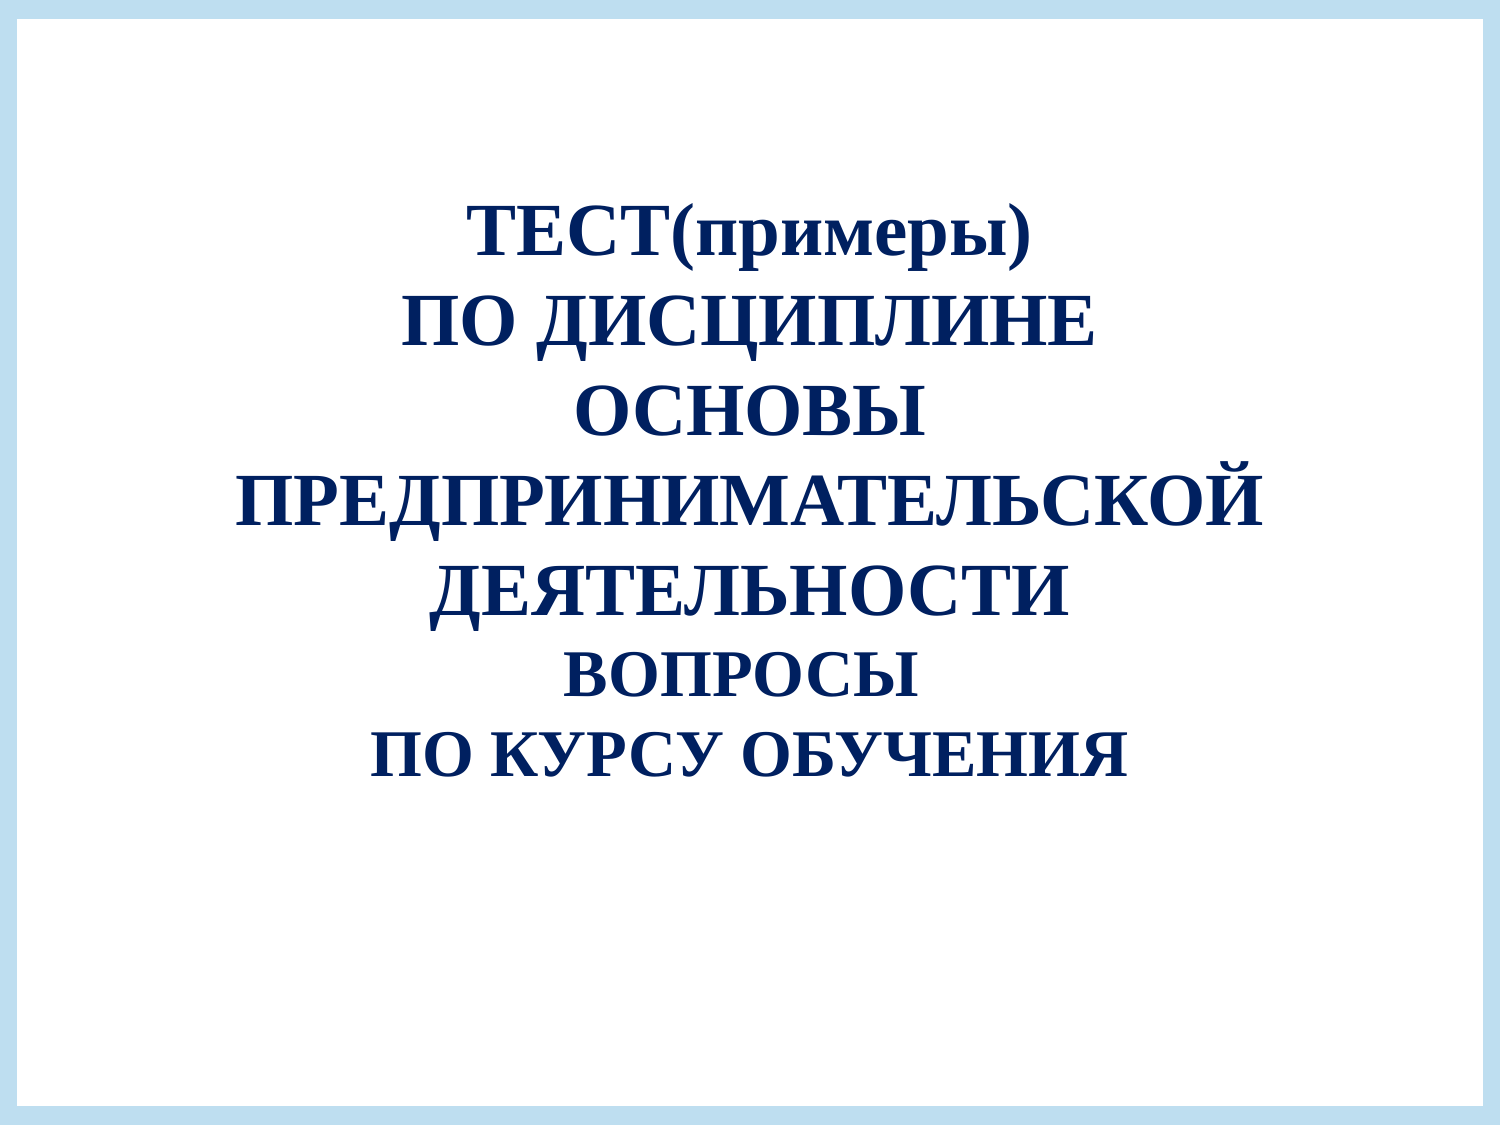

# ТЕСТ(примеры) ПО ДИСЦИПЛИНЕ ОСНОВЫ ПРЕДПРИНИМАТЕЛЬСКОЙ ДЕЯТЕЛЬНОСТИ ВОПРОСЫ ПО КУРСУ ОБУЧЕНИЯ